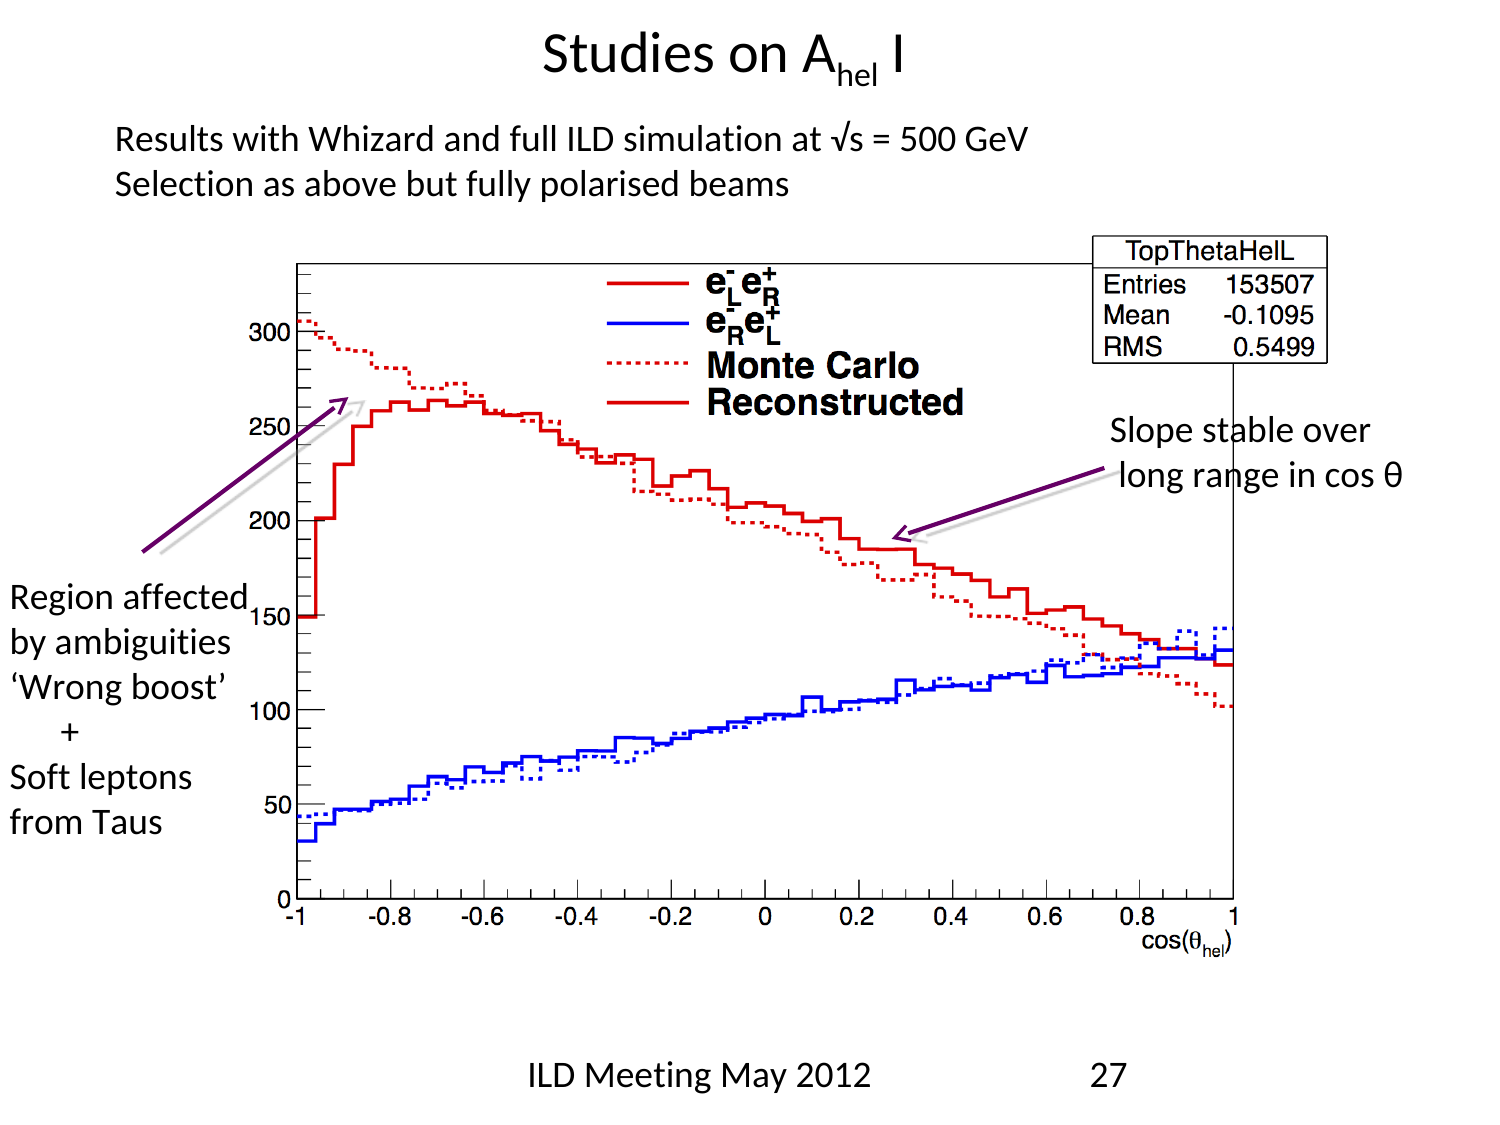

# Studies on Ahel I
Results with Whizard and full ILD simulation at √s = 500 GeV
Selection as above but fully polarised beams
Slope stable over
 long range in cos θ
Region affected
by ambiguities
‘Wrong boost’
 +
Soft leptons
from Taus
27
ILD Meeting May 2012